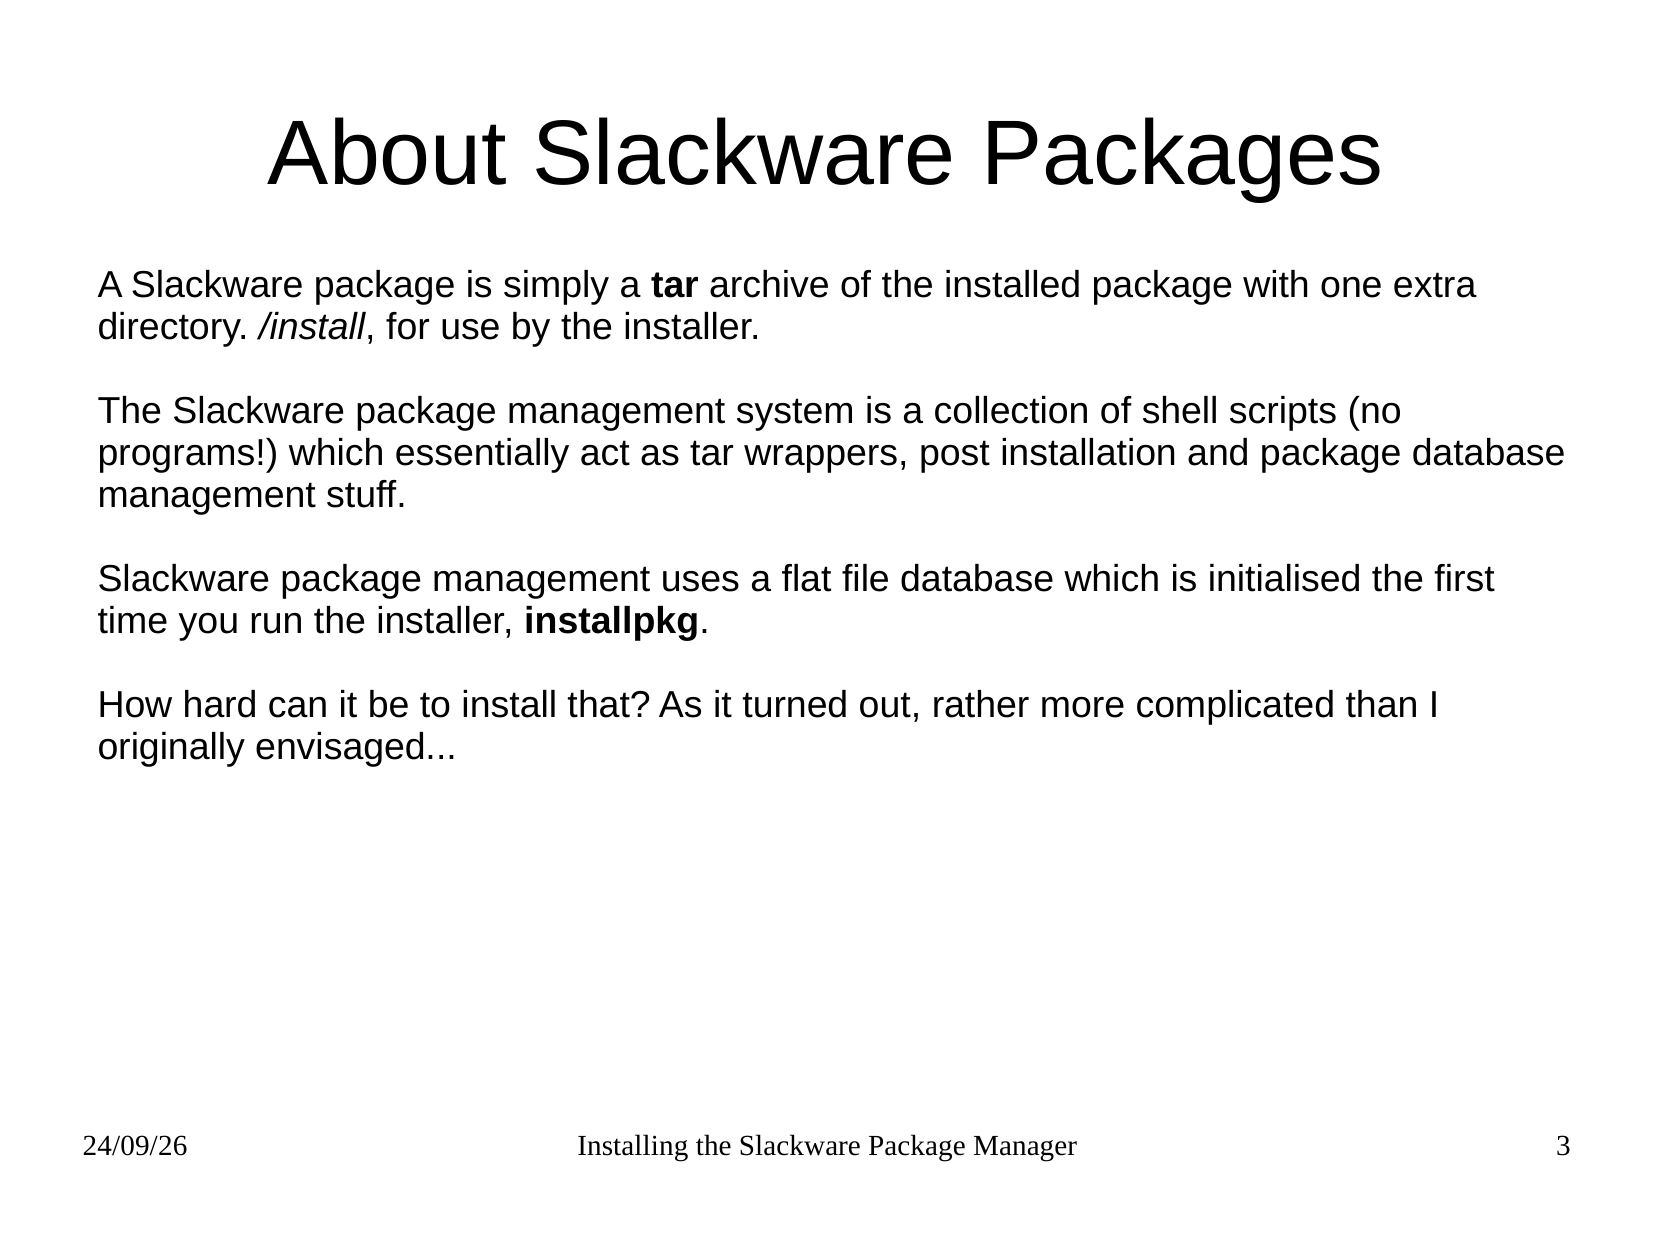

# About Slackware Packages
A Slackware package is simply a tar archive of the installed package with one extra directory. /install, for use by the installer.
The Slackware package management system is a collection of shell scripts (no programs!) which essentially act as tar wrappers, post installation and package database management stuff.
Slackware package management uses a flat file database which is initialised the first time you run the installer, installpkg.
How hard can it be to install that? As it turned out, rather more complicated than I originally envisaged...
Installing the Slackware Package Manager
3